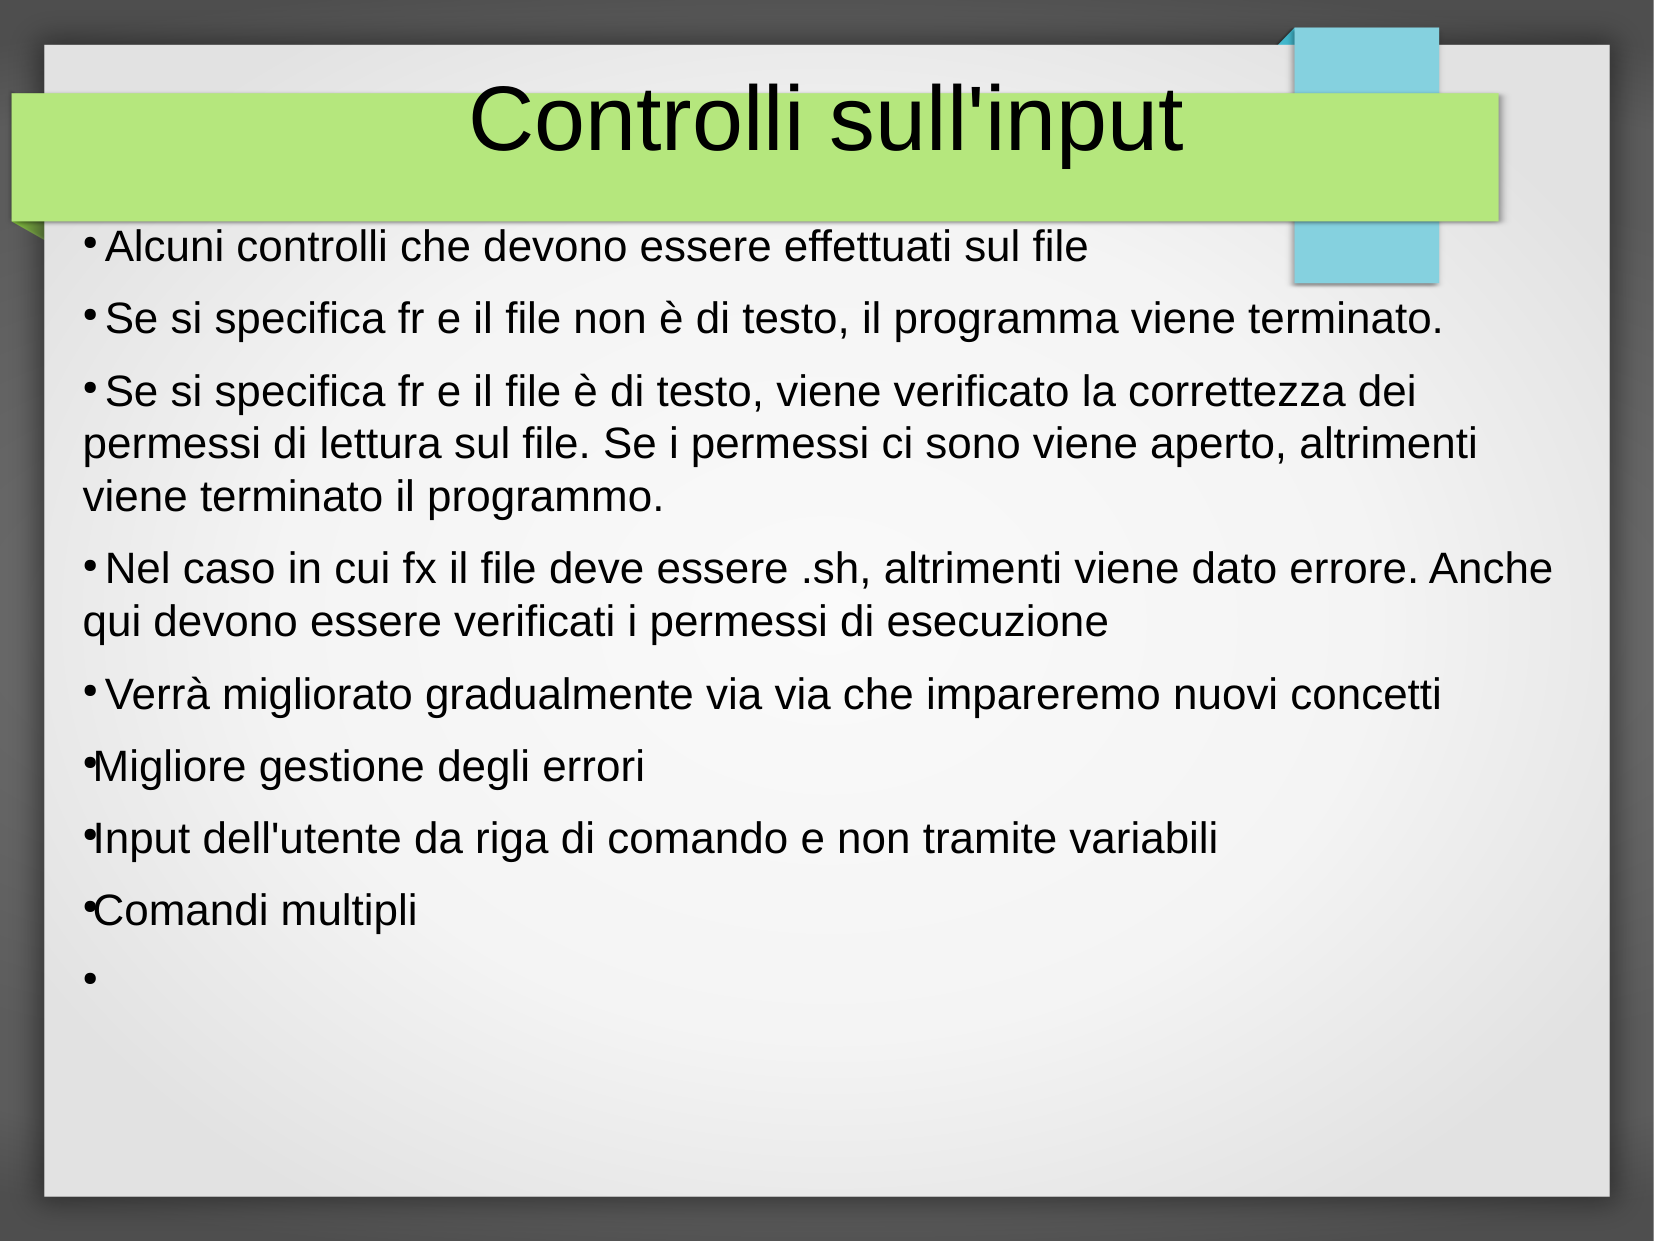

# Controlli sull'input
 Alcuni controlli che devono essere effettuati sul file
 Se si specifica fr e il file non è di testo, il programma viene terminato.
 Se si specifica fr e il file è di testo, viene verificato la correttezza dei permessi di lettura sul file. Se i permessi ci sono viene aperto, altrimenti viene terminato il programmo.
 Nel caso in cui fx il file deve essere .sh, altrimenti viene dato errore. Anche qui devono essere verificati i permessi di esecuzione
 Verrà migliorato gradualmente via via che impareremo nuovi concetti
Migliore gestione degli errori
Input dell'utente da riga di comando e non tramite variabili
Comandi multipli